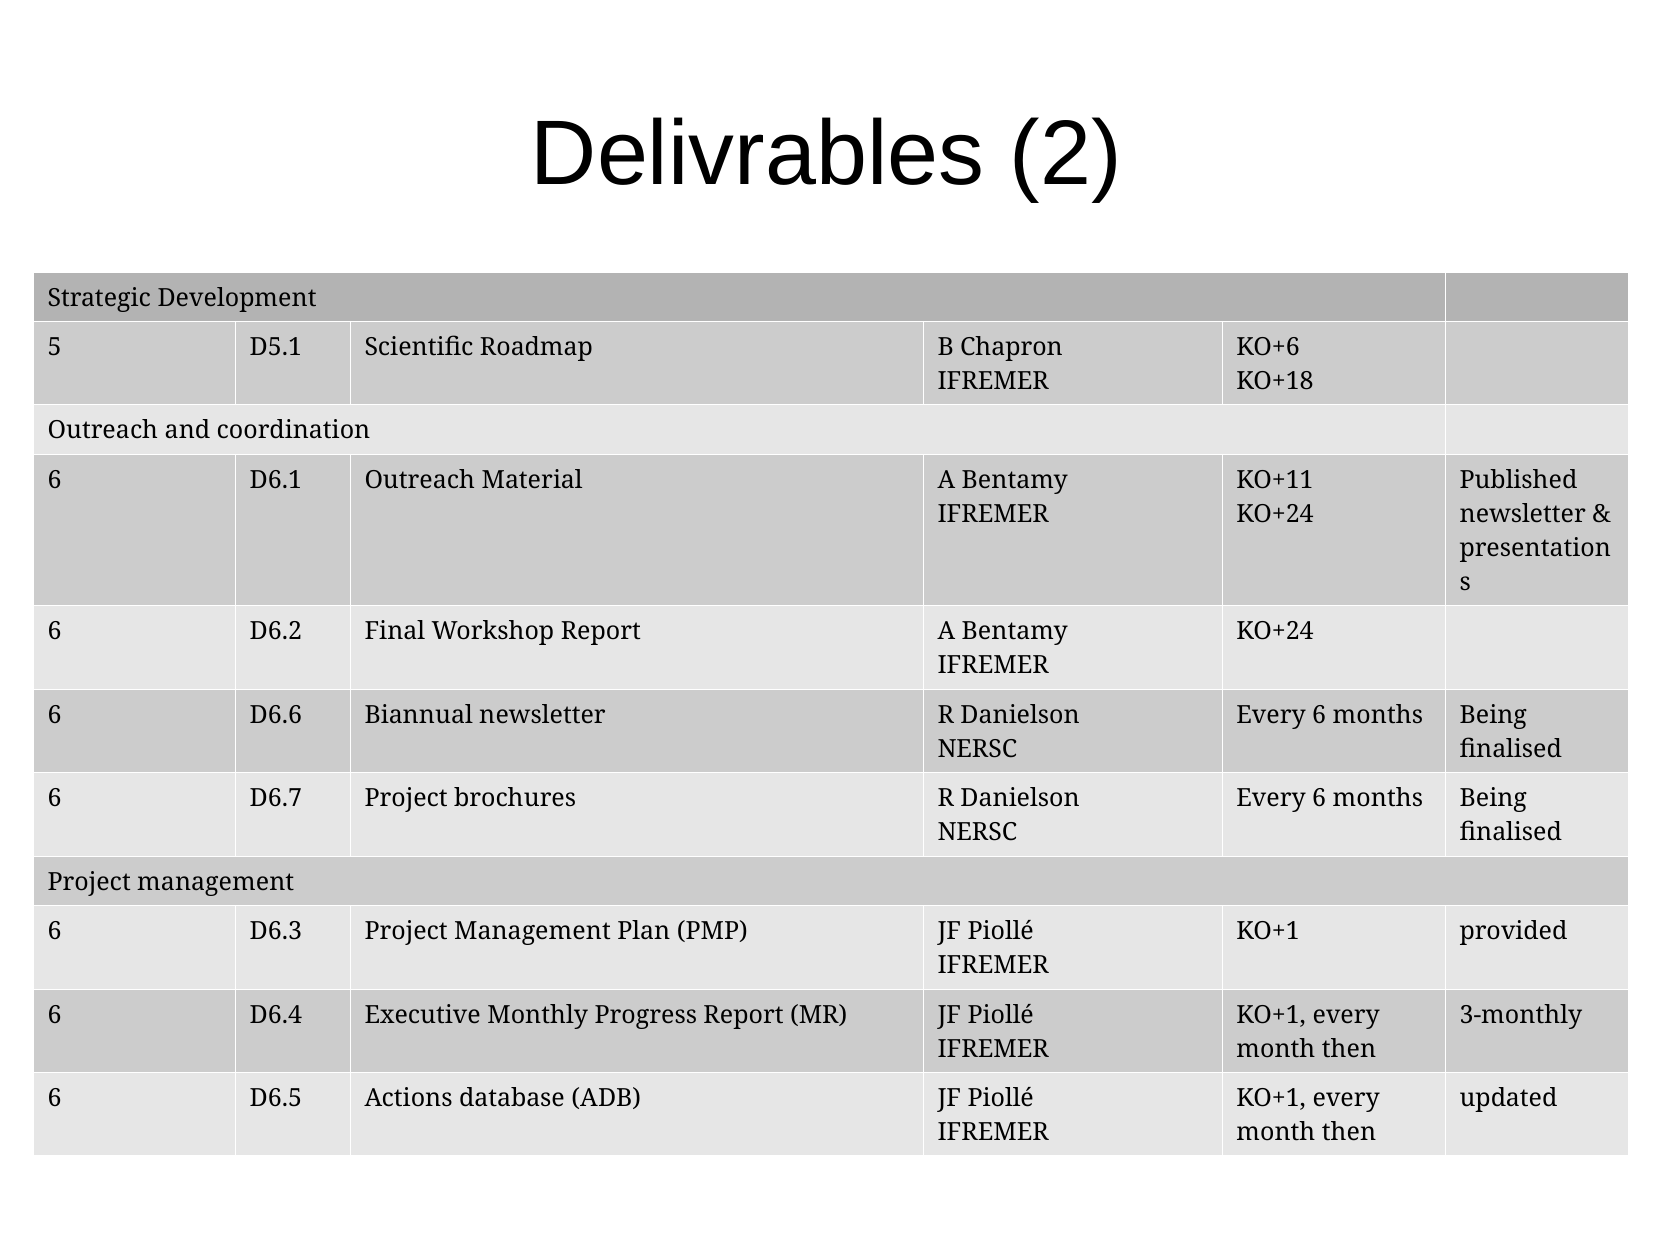

# Delivrables (2)
| Strategic Development | | | | | |
| --- | --- | --- | --- | --- | --- |
| 5 | D5.1 | Scientific Roadmap | B Chapron IFREMER | KO+6 KO+18 | |
| Outreach and coordination | | | | | |
| 6 | D6.1 | Outreach Material | A Bentamy IFREMER | KO+11 KO+24 | Published newsletter & presentations |
| 6 | D6.2 | Final Workshop Report | A Bentamy IFREMER | KO+24 | |
| 6 | D6.6 | Biannual newsletter | R Danielson NERSC | Every 6 months | Being finalised |
| 6 | D6.7 | Project brochures | R Danielson NERSC | Every 6 months | Being finalised |
| Project management | | | | | |
| 6 | D6.3 | Project Management Plan (PMP) | JF Piollé IFREMER | KO+1 | provided |
| 6 | D6.4 | Executive Monthly Progress Report (MR) | JF Piollé IFREMER | KO+1, every month then | 3-monthly |
| 6 | D6.5 | Actions database (ADB) | JF Piollé IFREMER | KO+1, every month then | updated |